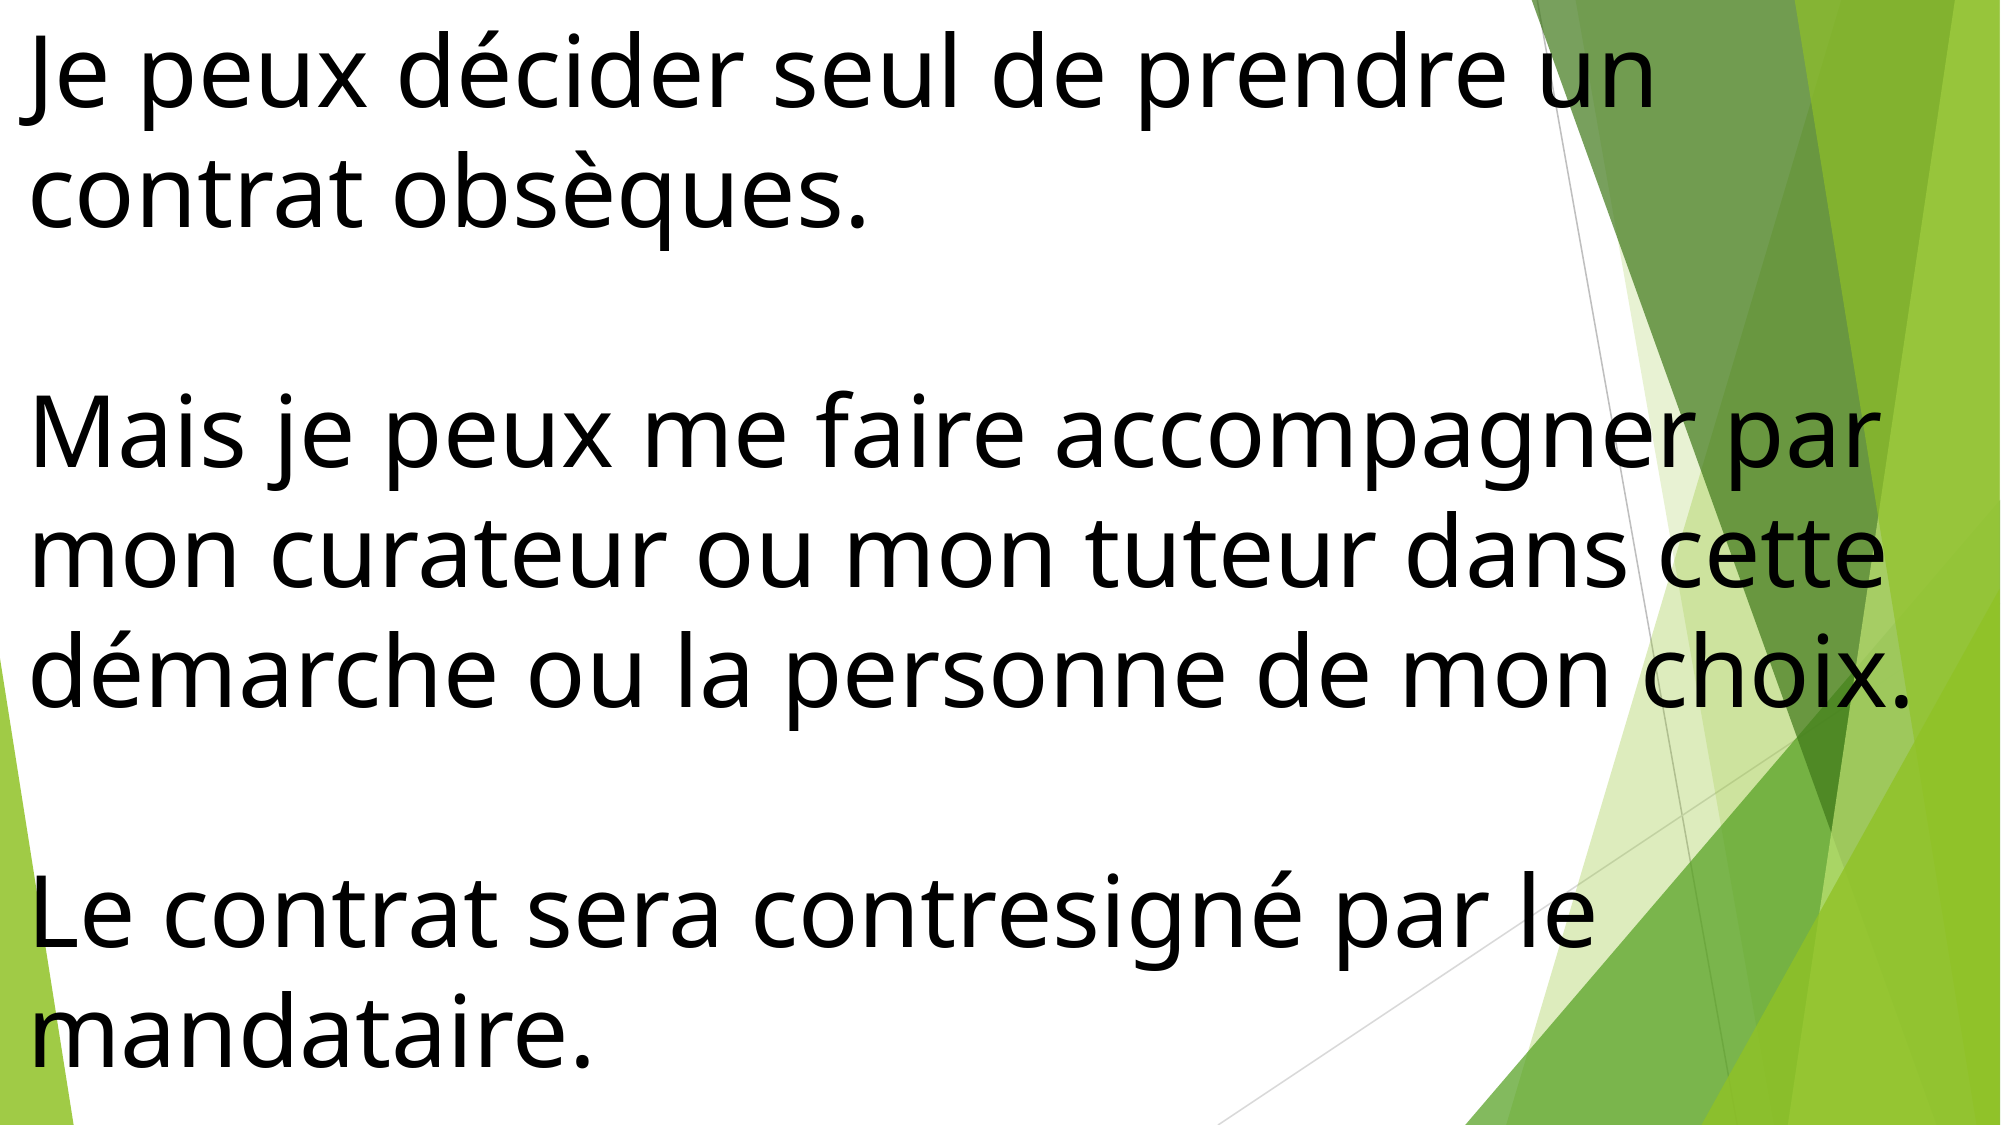

# Je peux décider seul de prendre un contrat obsèques. Mais je peux me faire accompagner par mon curateur ou mon tuteur dans cette démarche ou la personne de mon choix. Le contrat sera contresigné par le mandataire.